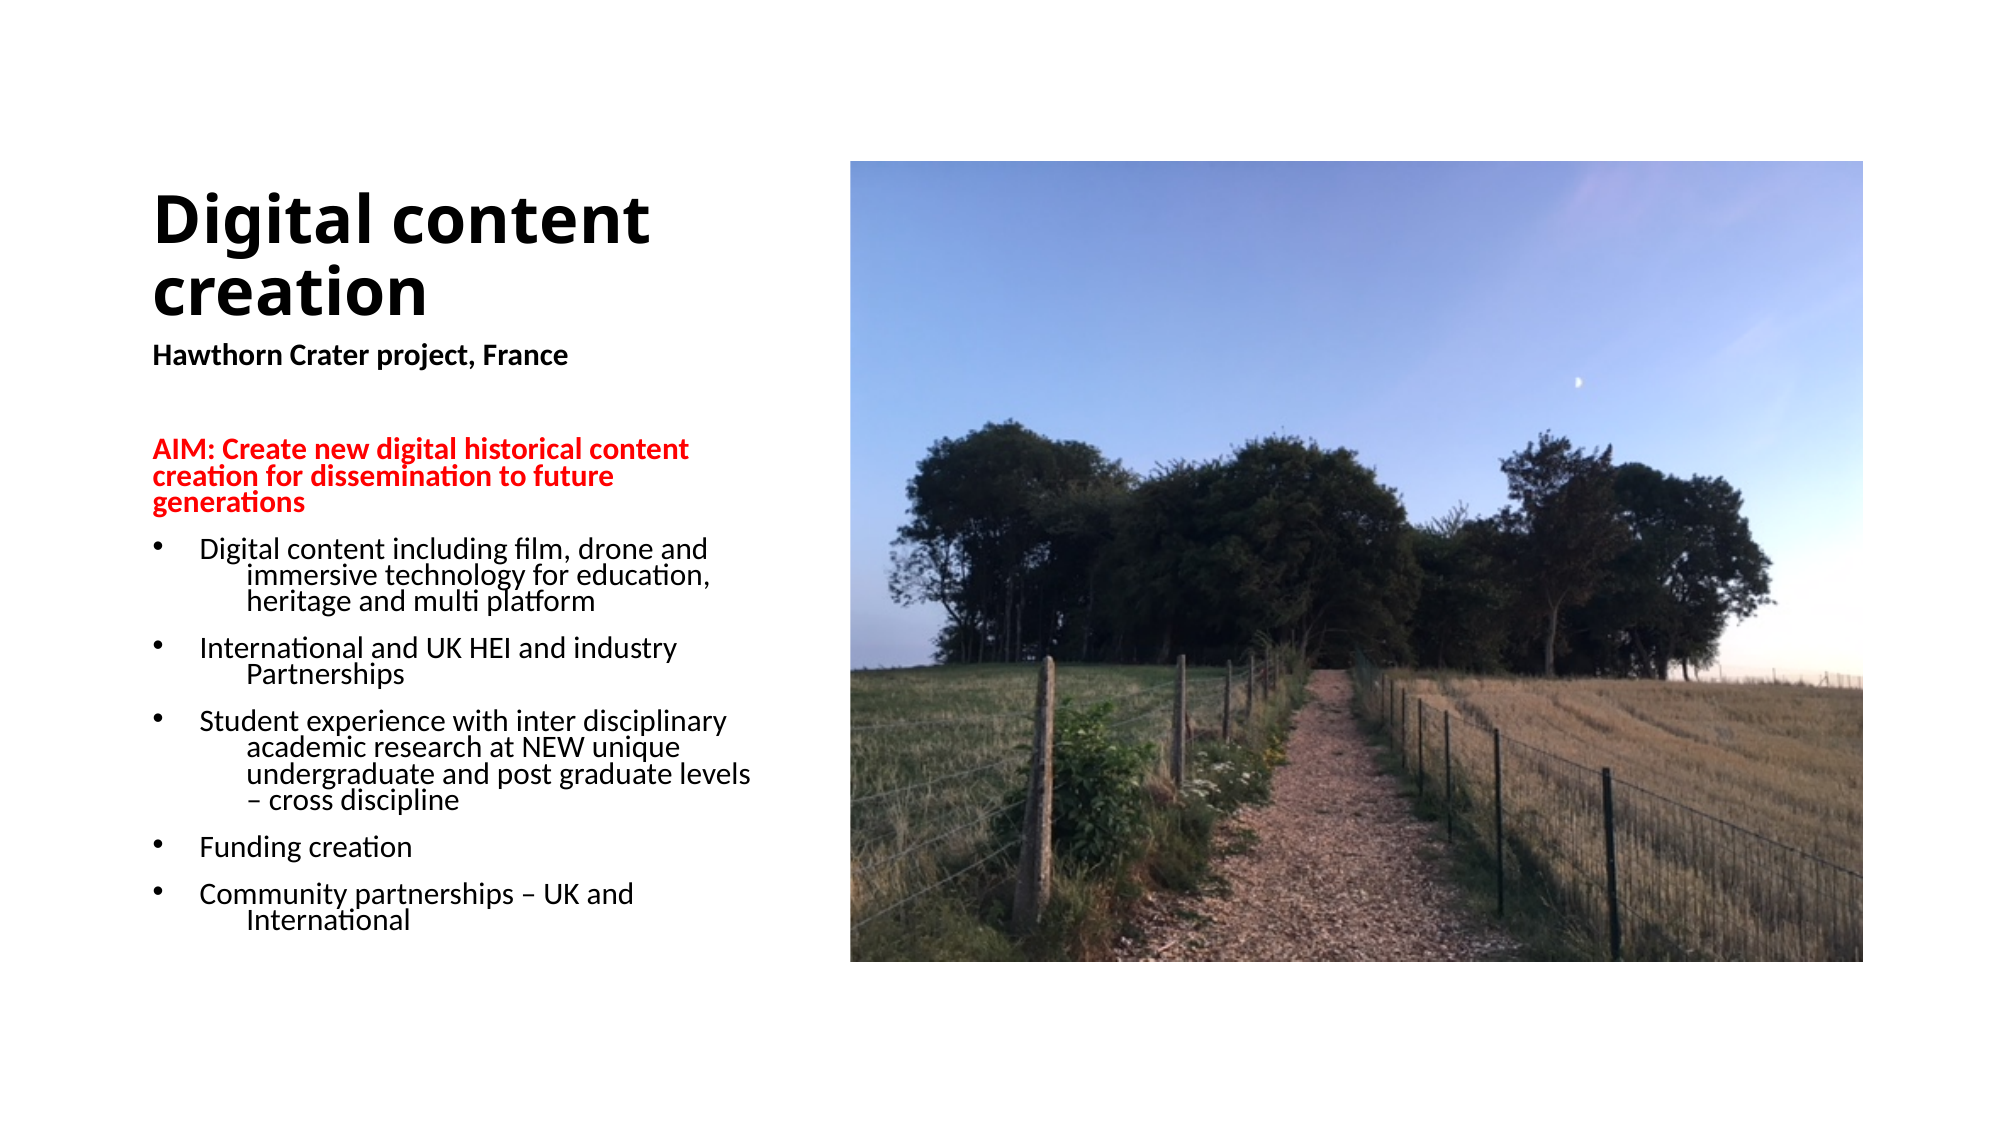

# Digital content creation
Hawthorn Crater project, France
AIM: Create new digital historical content creation for dissemination to future generations
Digital content including film, drone and immersive technology for education, heritage and multi platform
International and UK HEI and industry Partnerships
Student experience with inter disciplinary academic research at NEW unique undergraduate and post graduate levels – cross discipline
Funding creation
Community partnerships – UK and International